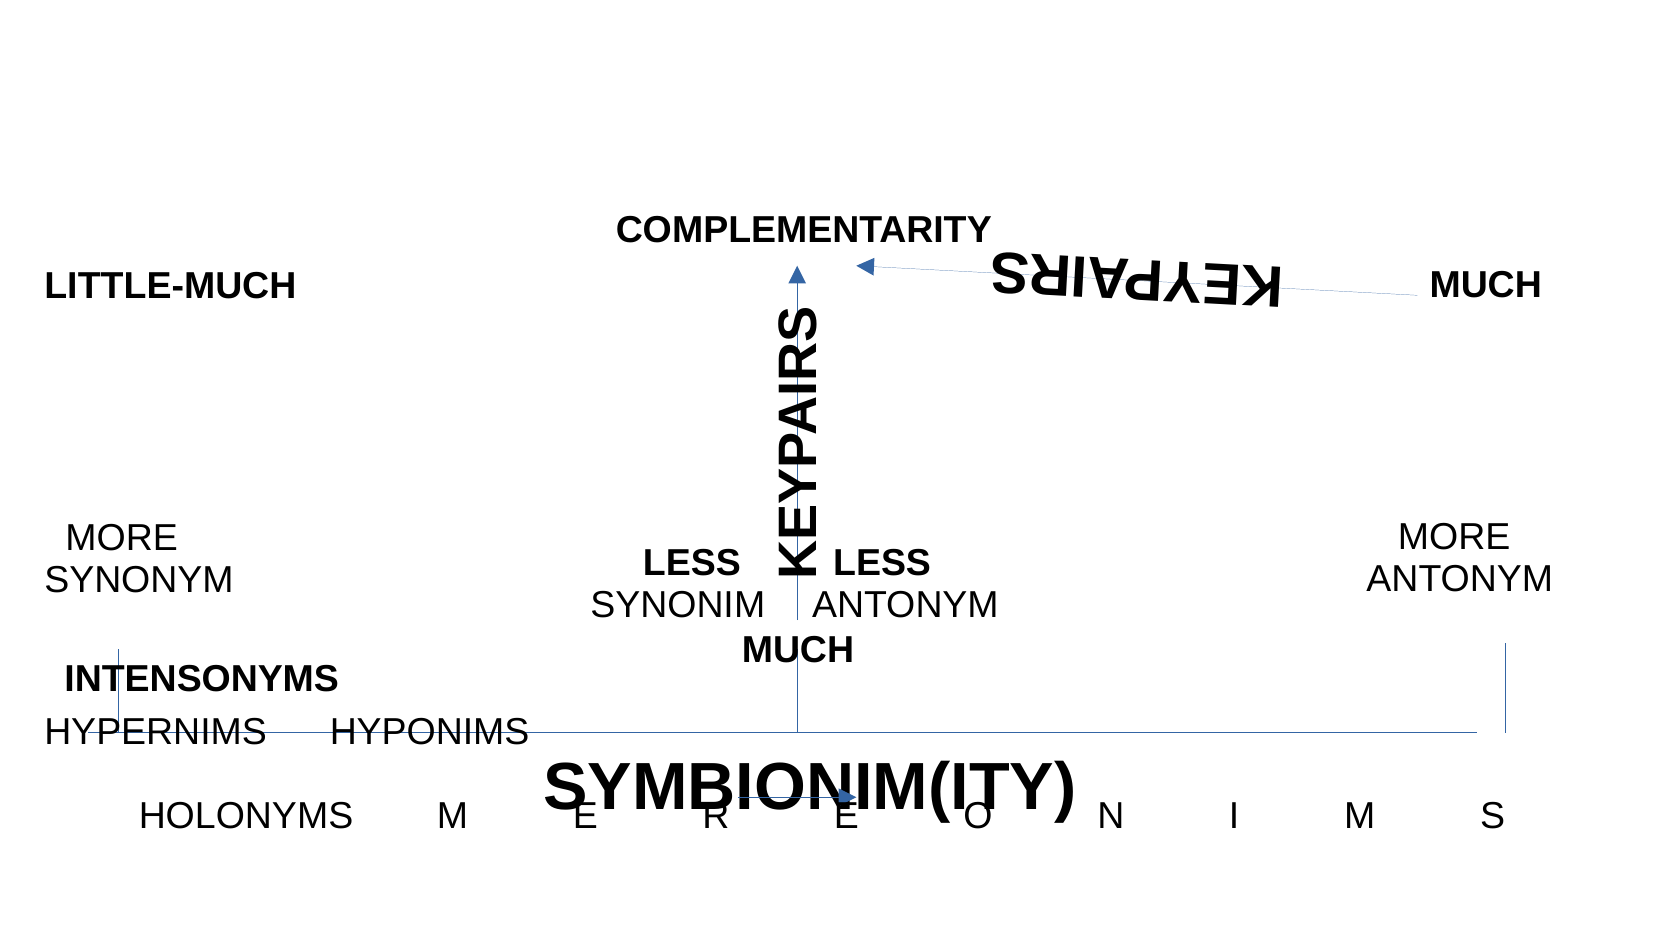

COMPLEMENTARITY
 MUCH
 MUCH
 MORE
 ANTONYM
LITTLE-MUCH
 MORE
SYNONYM
KEYPAIRS
KEYPAIRS
 LESS
 SYNONIM
 LESS ANTONYM
INTENSONYMS
HYPERNIMS HYPONIMS
 HOLONYMS M E R E O N I M S
 SYMBIONIM(ITY)